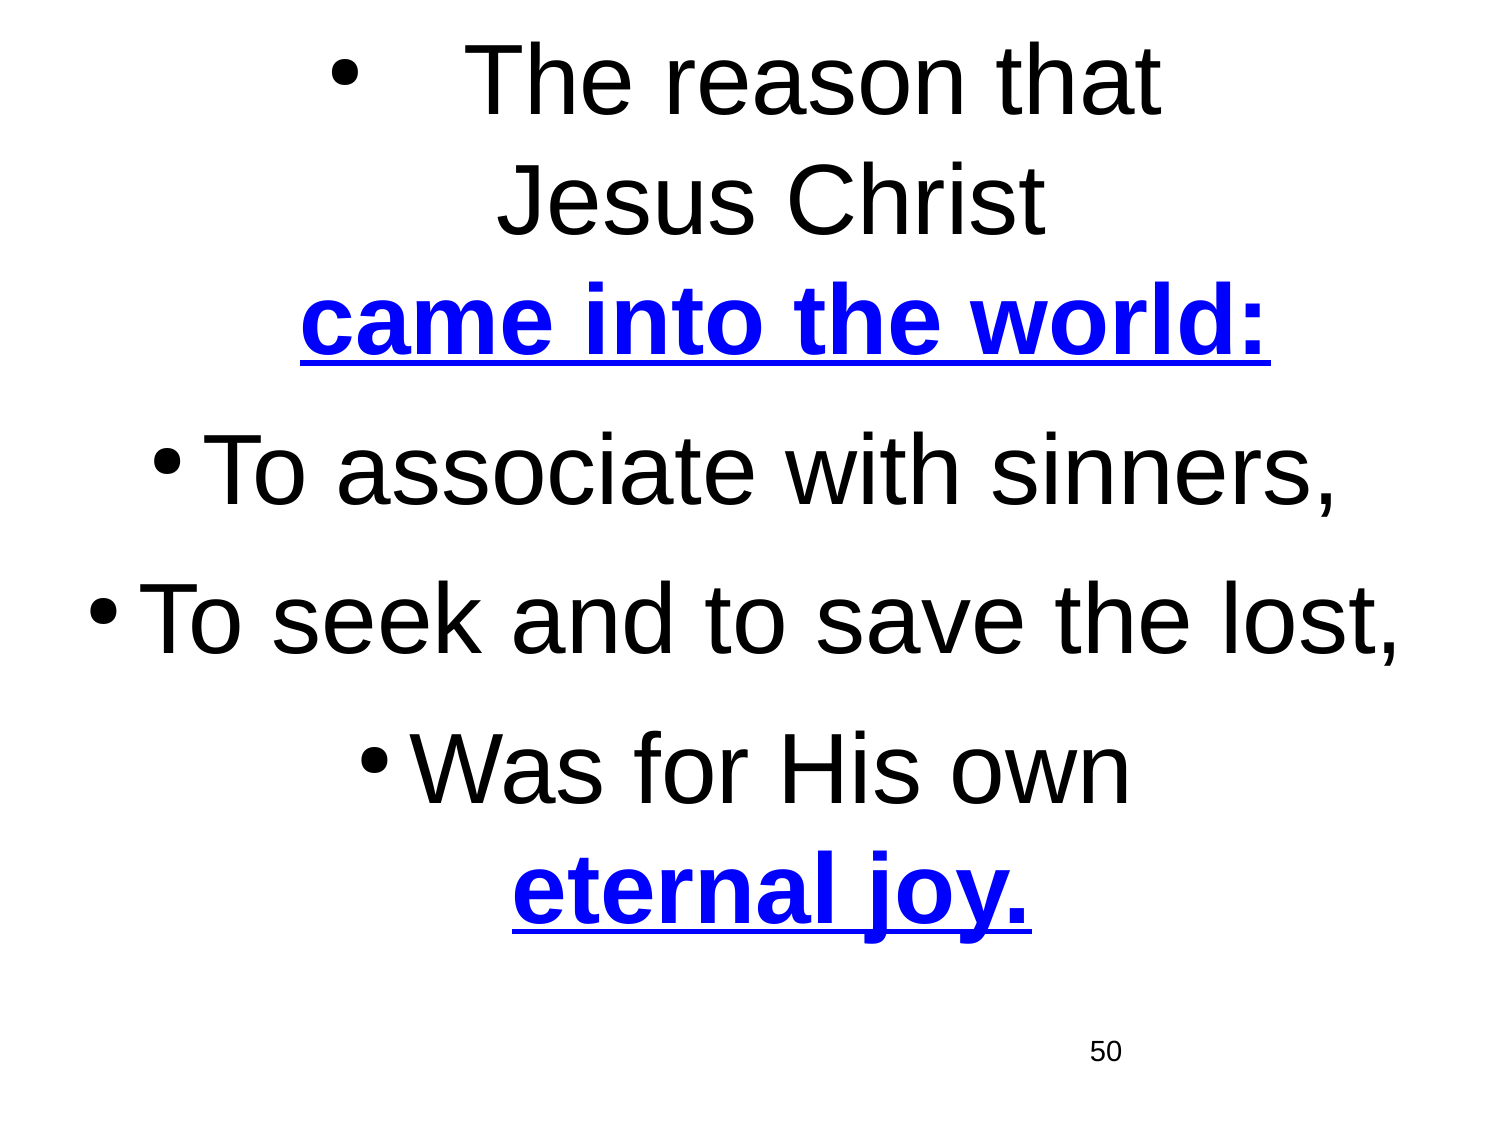

# The reason that Jesus Christ came into the world:
To associate with sinners,
To seek and to save the lost,
Was for His own
eternal joy.
50